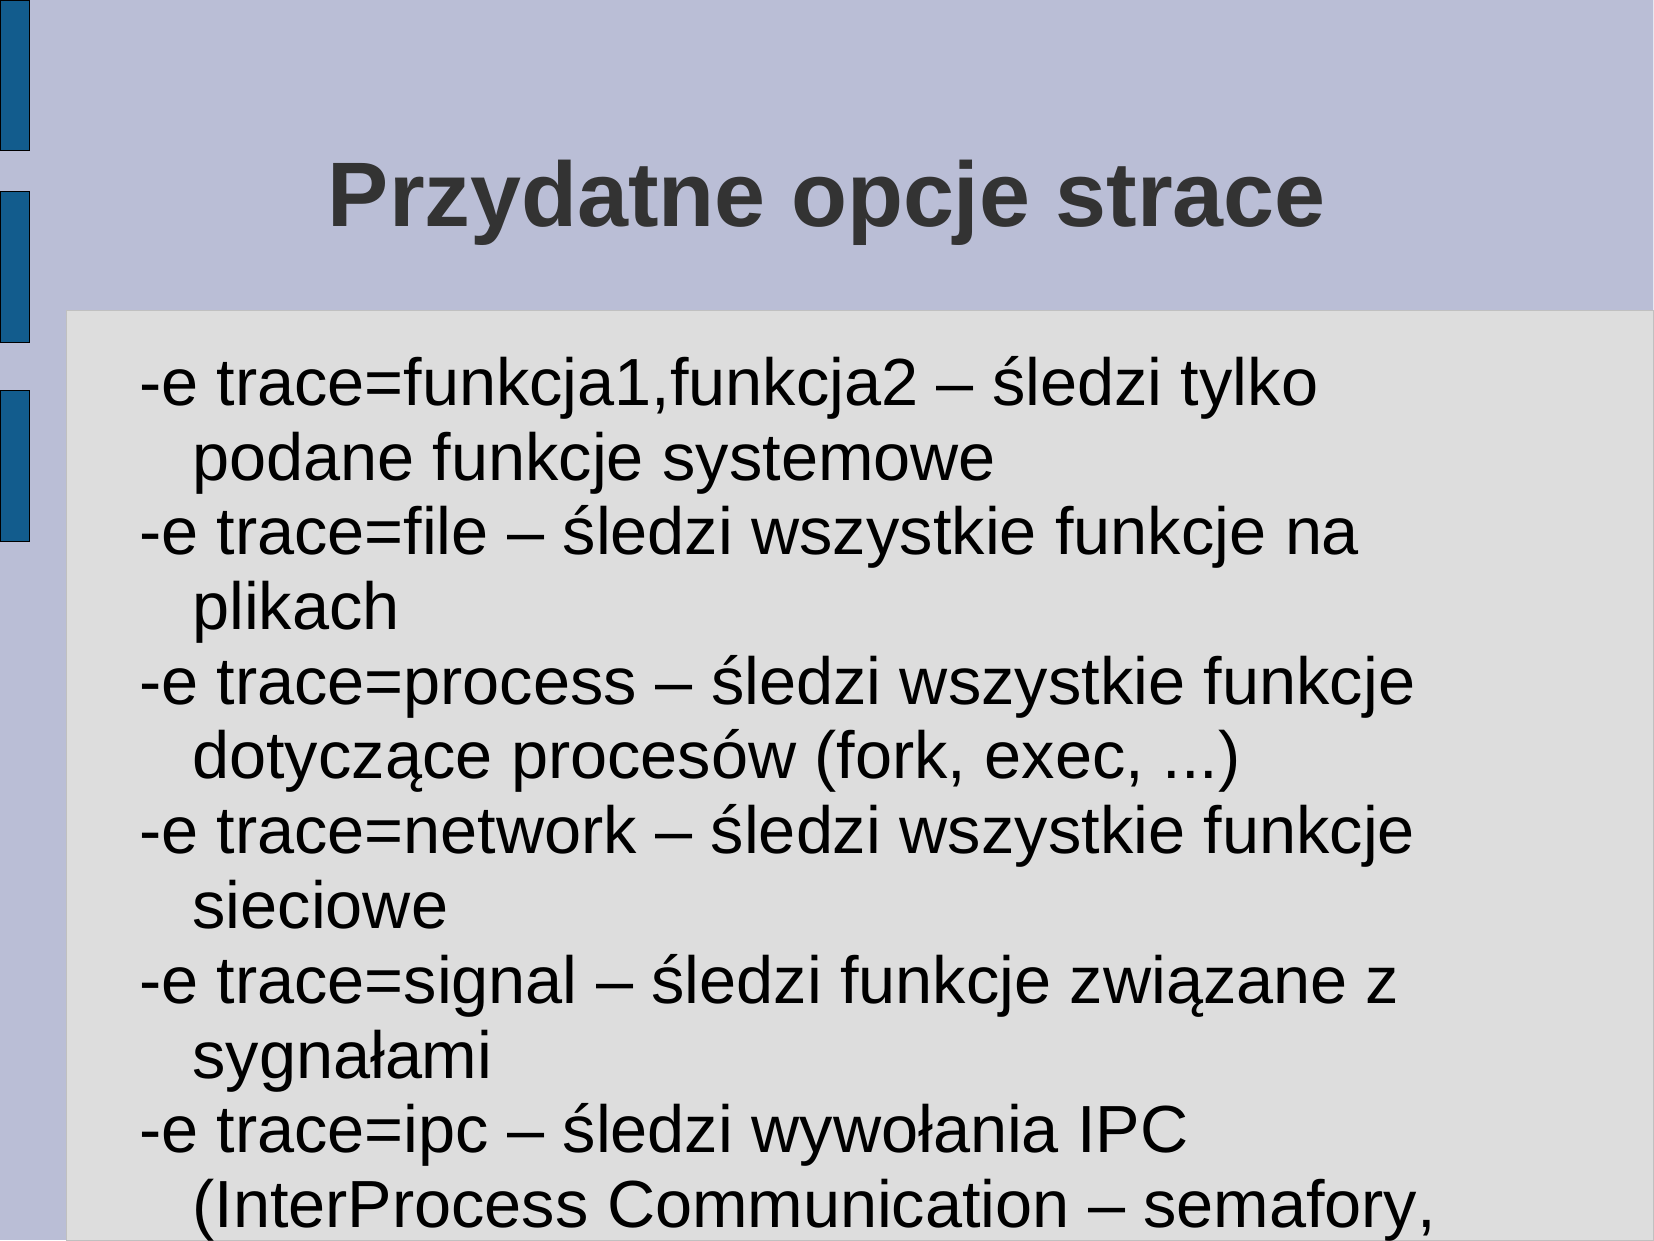

# Przydatne opcje strace
-e trace=funkcja1,funkcja2 – śledzi tylko podane funkcje systemowe
-e trace=file – śledzi wszystkie funkcje na plikach
-e trace=process – śledzi wszystkie funkcje dotyczące procesów (fork, exec, ...)
-e trace=network – śledzi wszystkie funkcje sieciowe
-e trace=signal – śledzi funkcje związane z sygnałami
-e trace=ipc – śledzi wywołania IPC (InterProcess Communication – semafory, łącza, itp.)
-e abbrev=funkcje – dla których skracać struktury